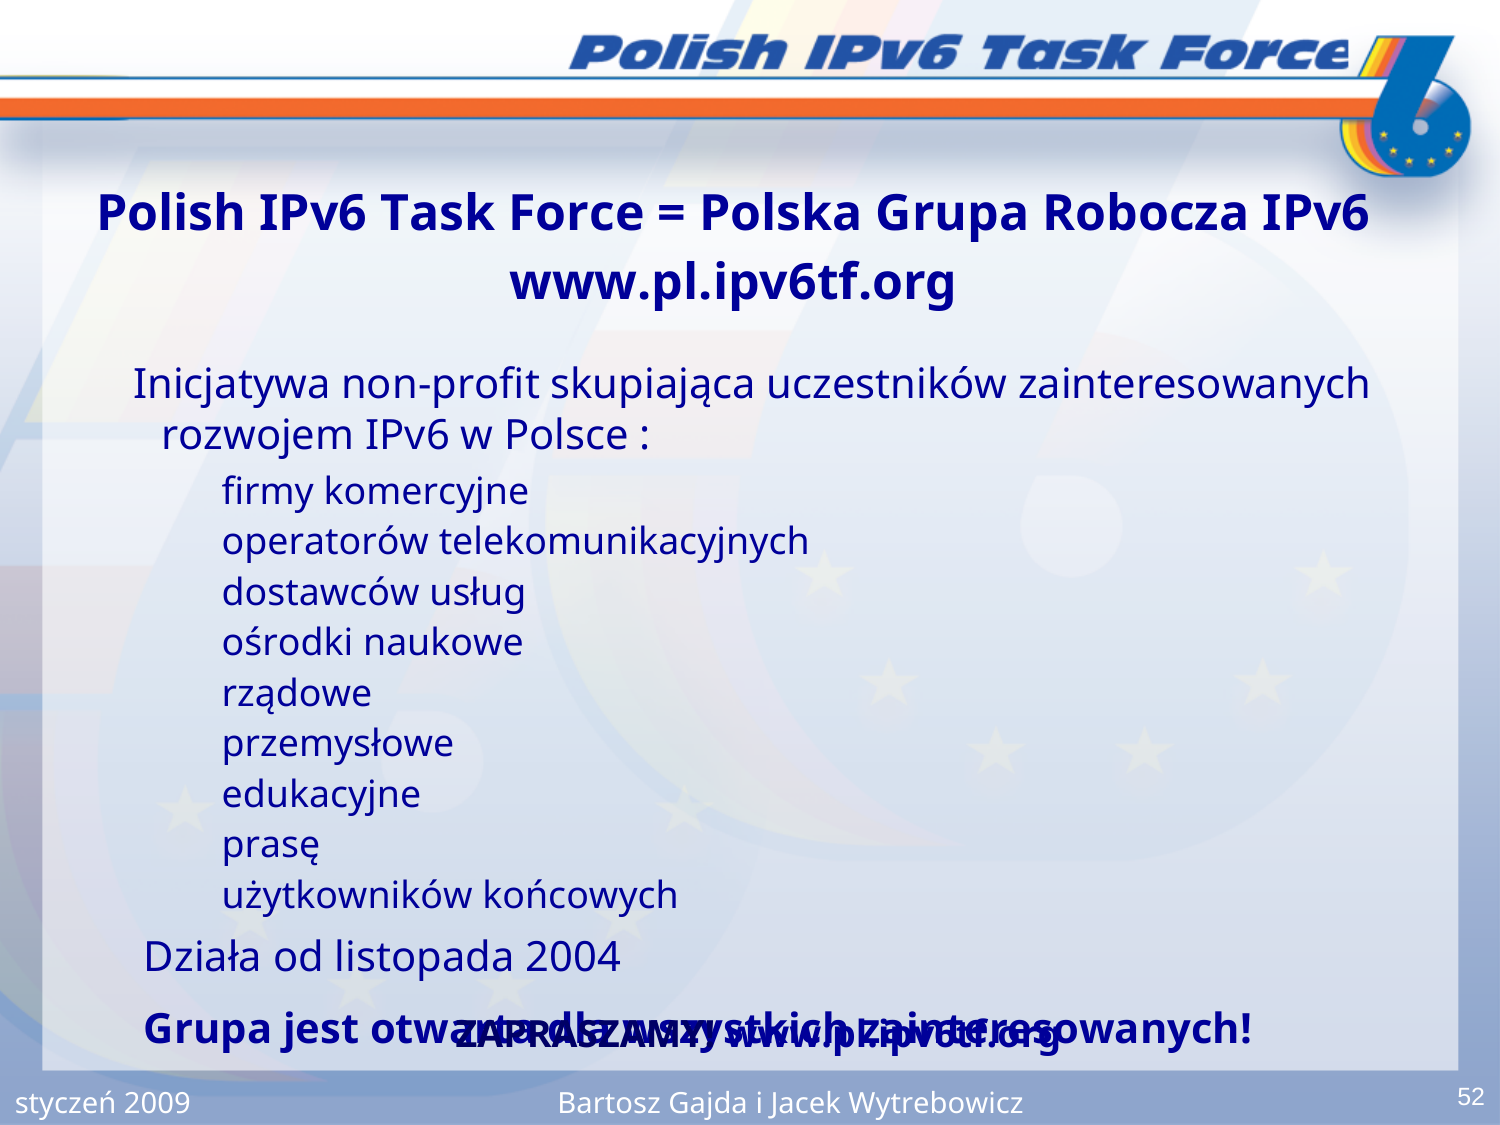

# Polish IPv6 Task Force = Polska Grupa Robocza IPv6 www.pl.ipv6tf.org
Inicjatywa non-profit skupiająca uczestników zainteresowanych rozwojem IPv6 w Polsce :
firmy komercyjne
operatorów telekomunikacyjnych
dostawców usług
ośrodki naukowe
rządowe
przemysłowe
edukacyjne
prasę
użytkowników końcowych
 Działa od listopada 2004
 Grupa jest otwarta dla wszystkich zainteresowanych!
ZAPRASZAMY! www.pl.ipv6tf.org
styczeń 2009
Bartosz Gajda i Jacek Wytrebowicz
52